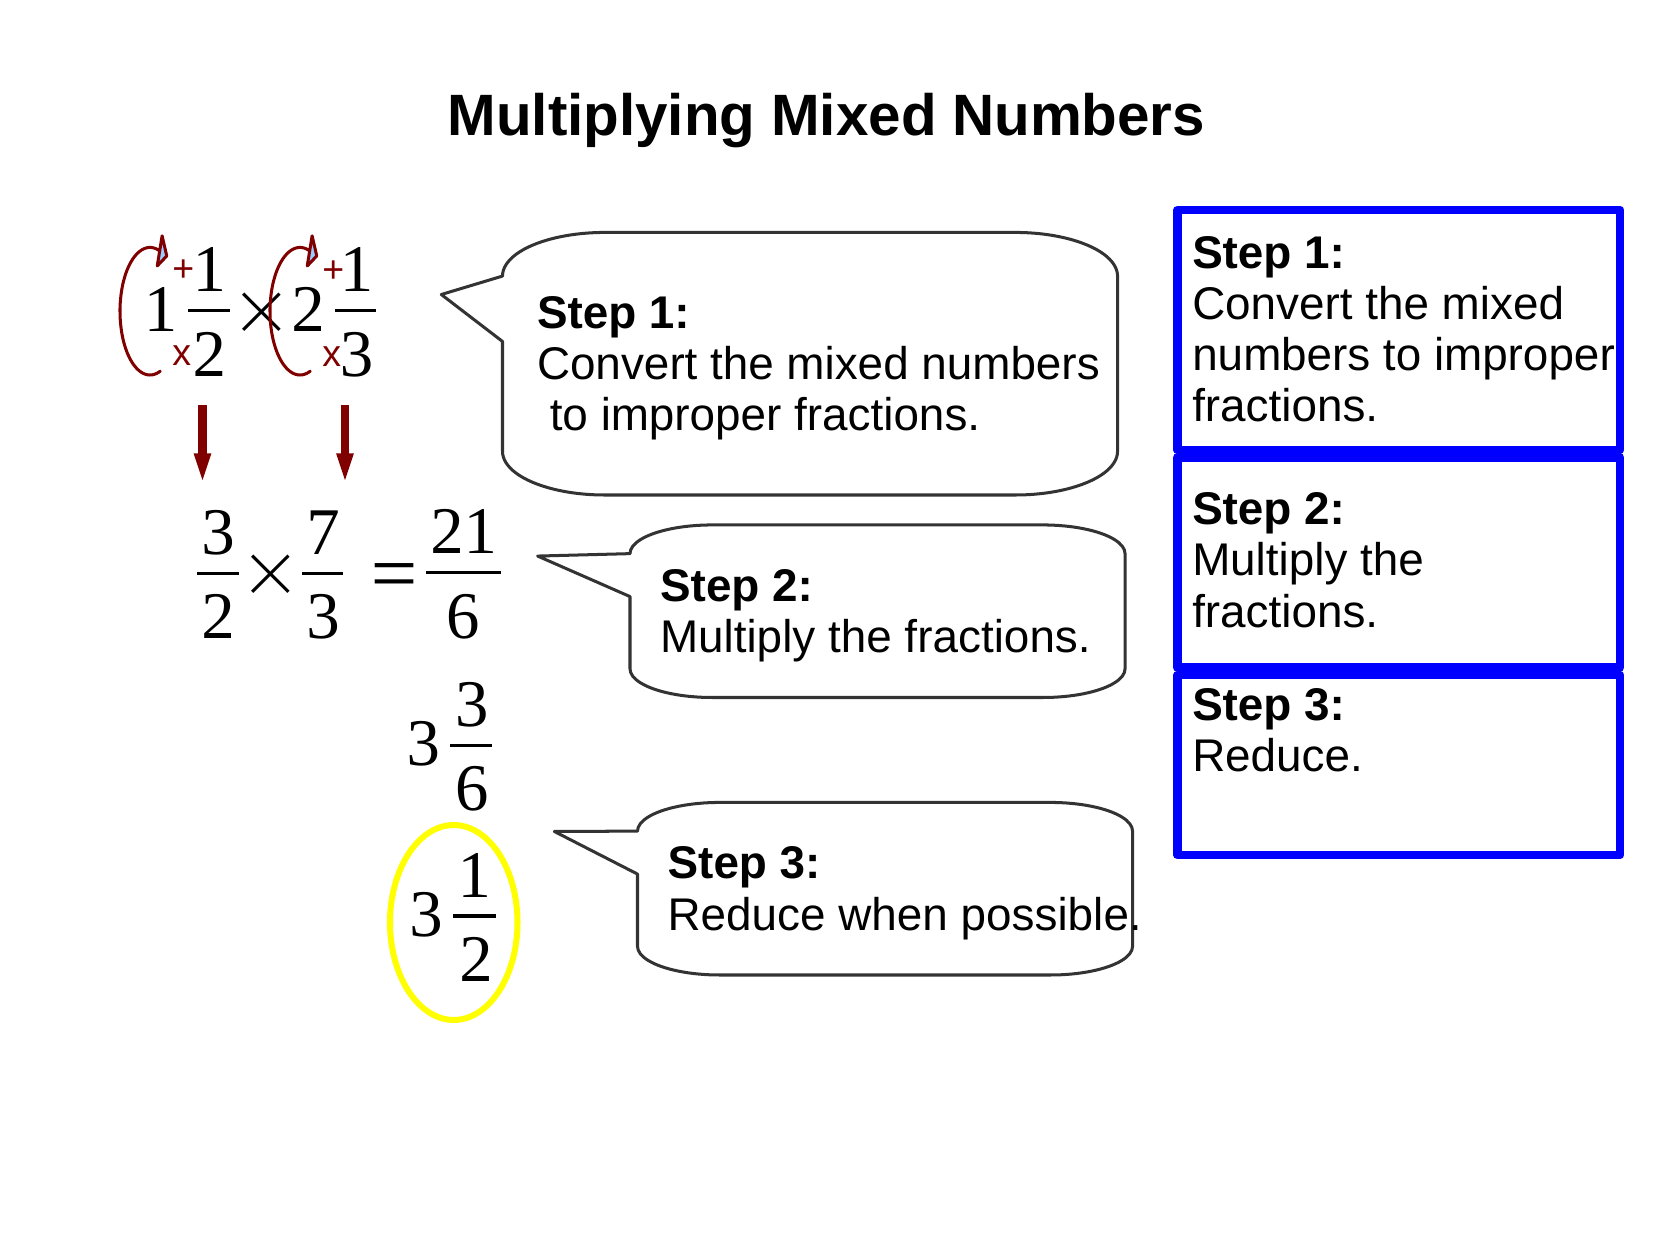

Multiplying Mixed Numbers
Step 1:
Convert the mixed numbers to improper fractions.
Step 2:
Multiply the fractions.
Step 3:
Reduce.
Step 1:
Convert the mixed numbers
 to improper fractions.
+
x
+
x
Step 2:
Multiply the fractions.
Step 3:
Reduce when possible.